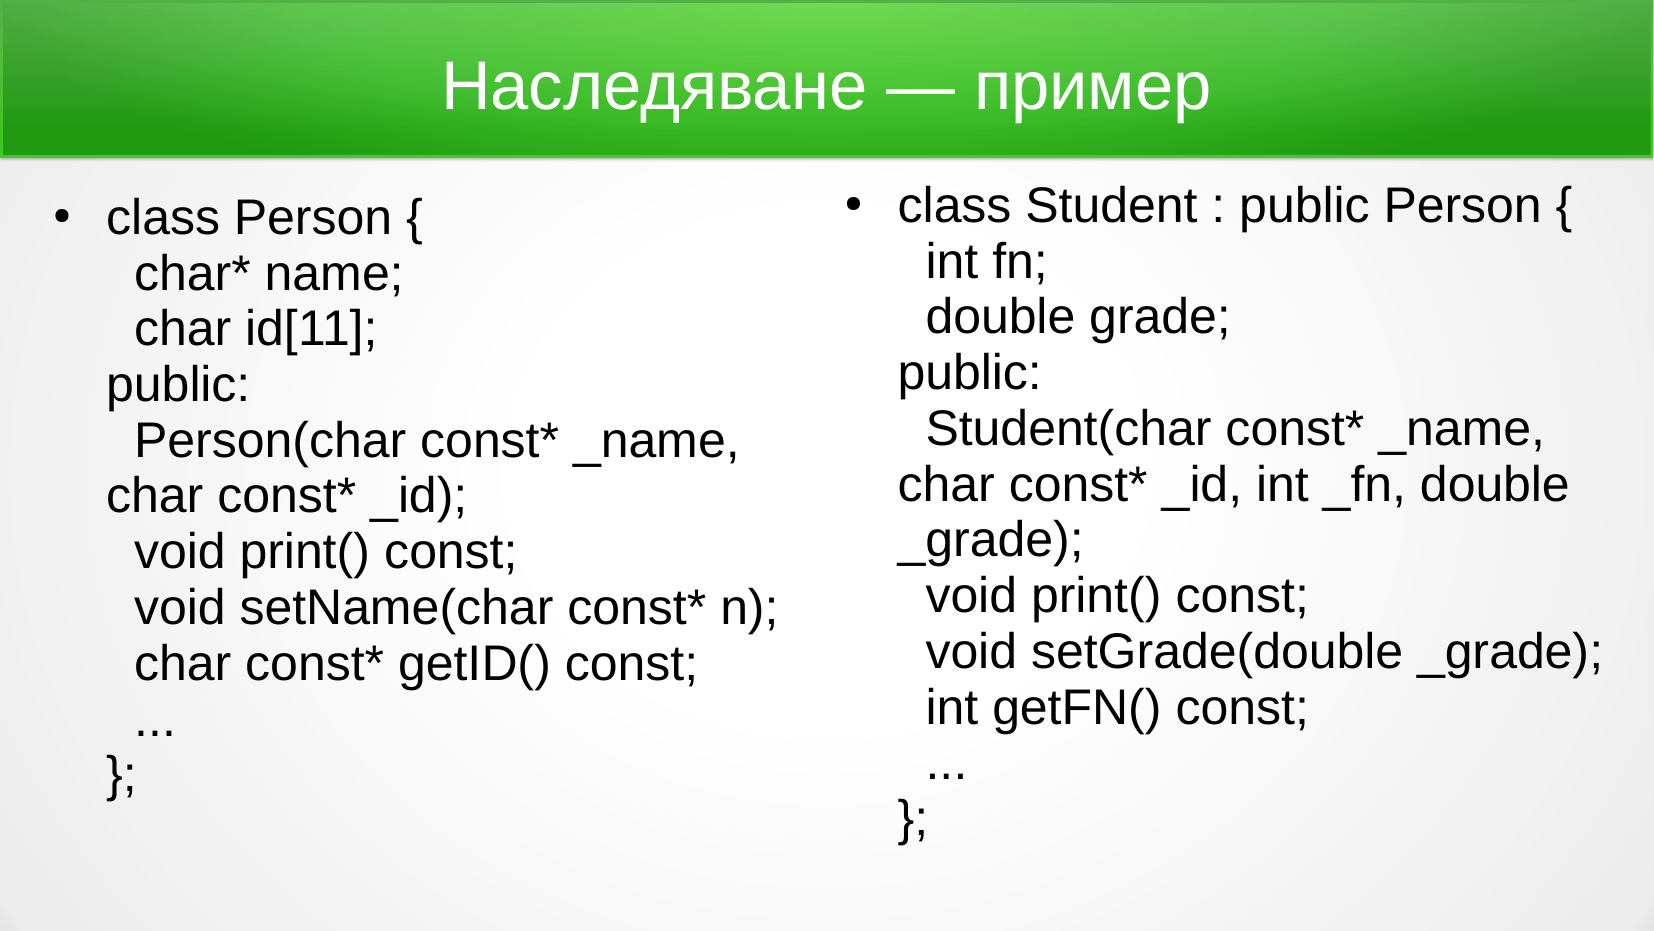

# Наследяване — пример
class Student : public Person {
 int fn;
 double grade;
public:
 Student(char const* _name, char const* _id, int _fn, double _grade);
 void print() const;
 void setGrade(double _grade);
 int getFN() const;
 ...
};
class Person {
 char* name;
 char id[11];
public:
 Person(char const* _name, char const* _id);
 void print() const;
 void setName(char const* n);
 char const* getID() const;
 ...
};